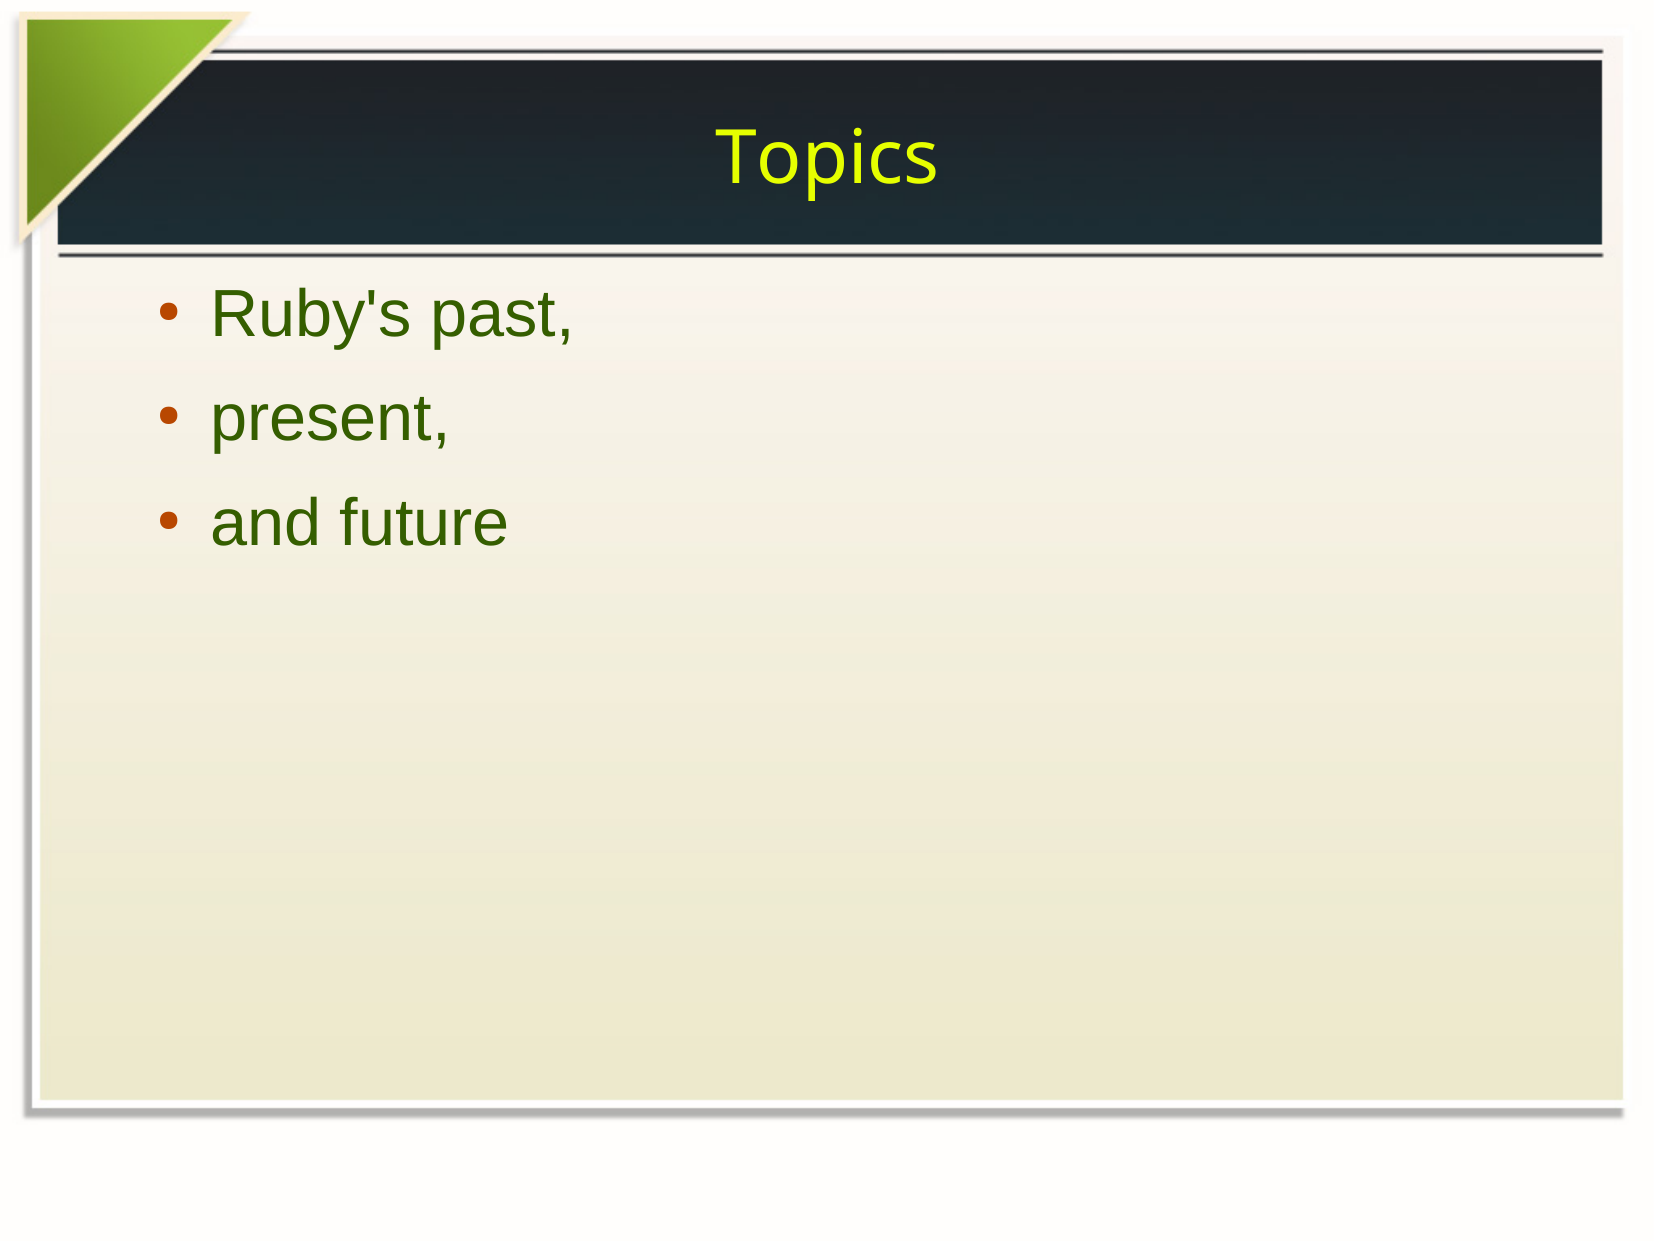

# Topics
Ruby's past,
present,
and future